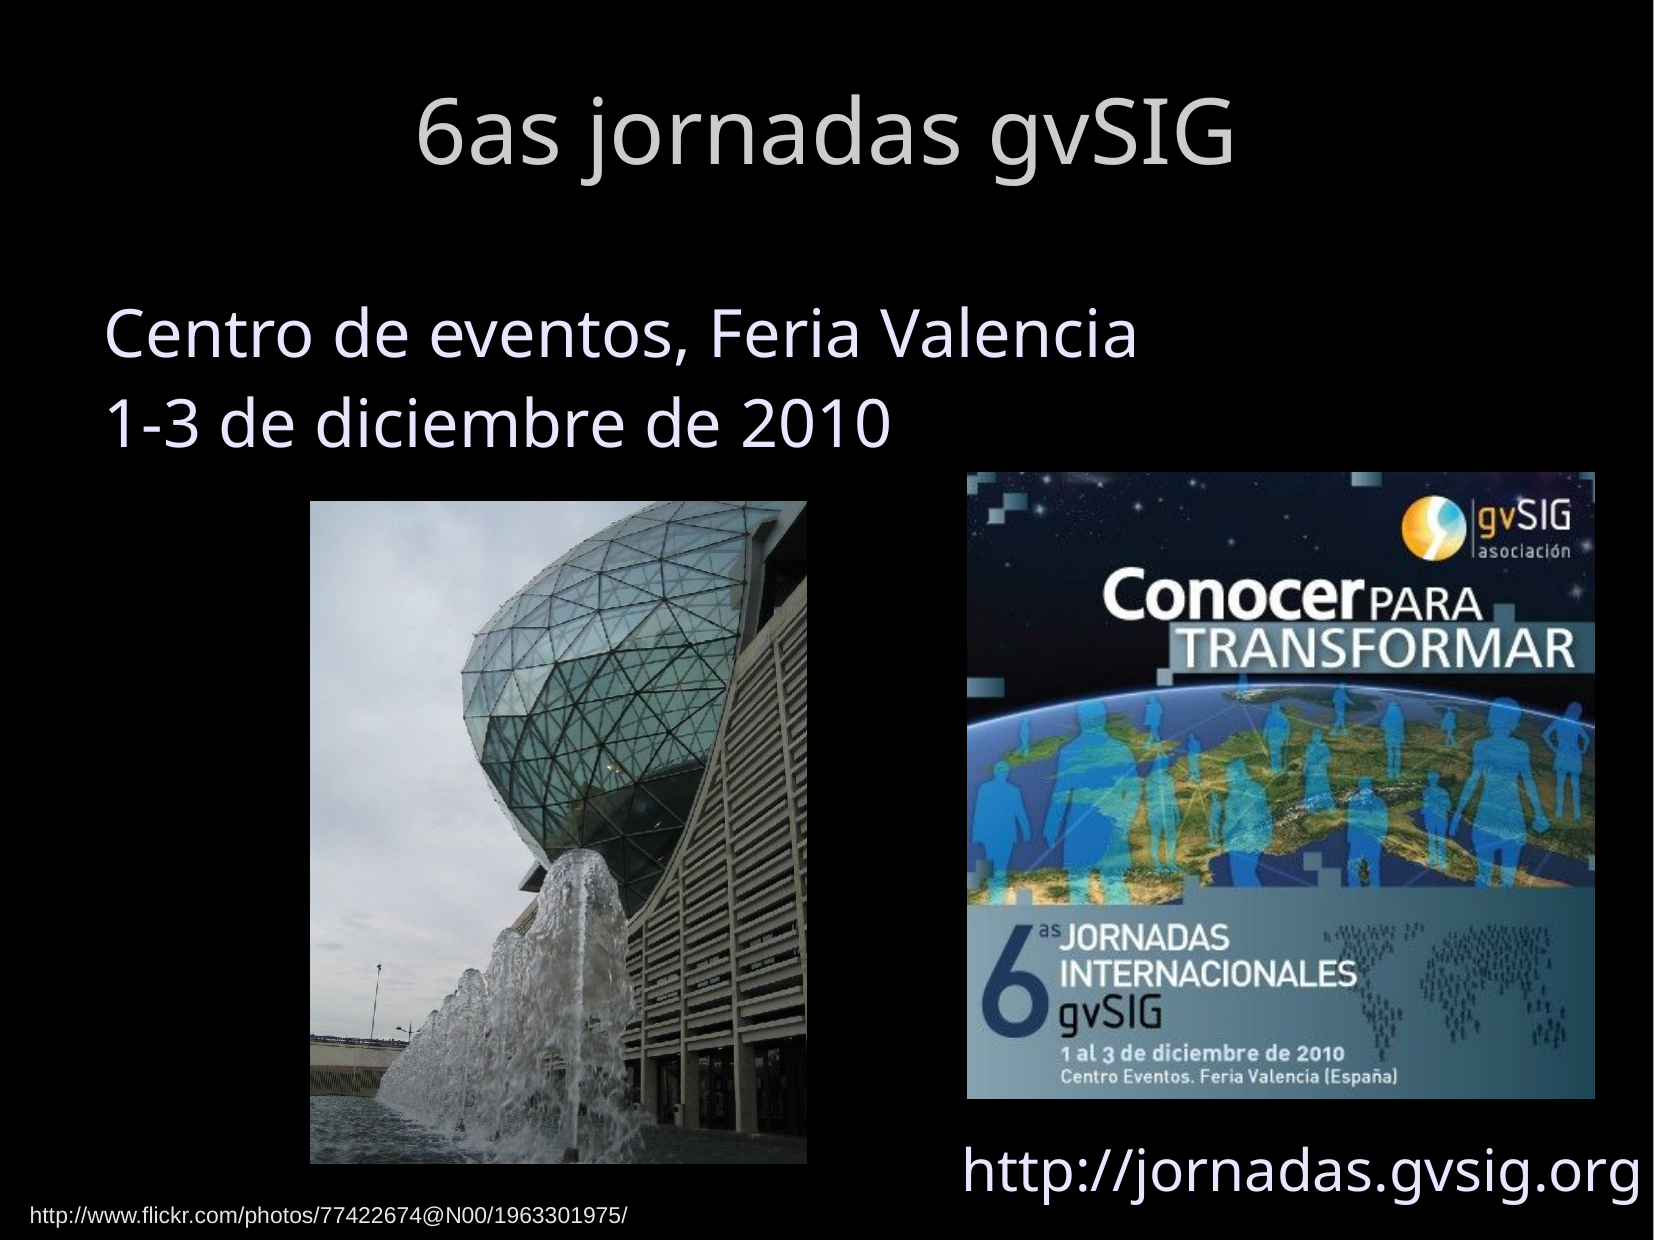

#
6as jornadas gvSIG
Centro de eventos, Feria Valencia
1-3 de diciembre de 2010
http://jornadas.gvsig.org
http://www.flickr.com/photos/77422674@N00/1963301975/